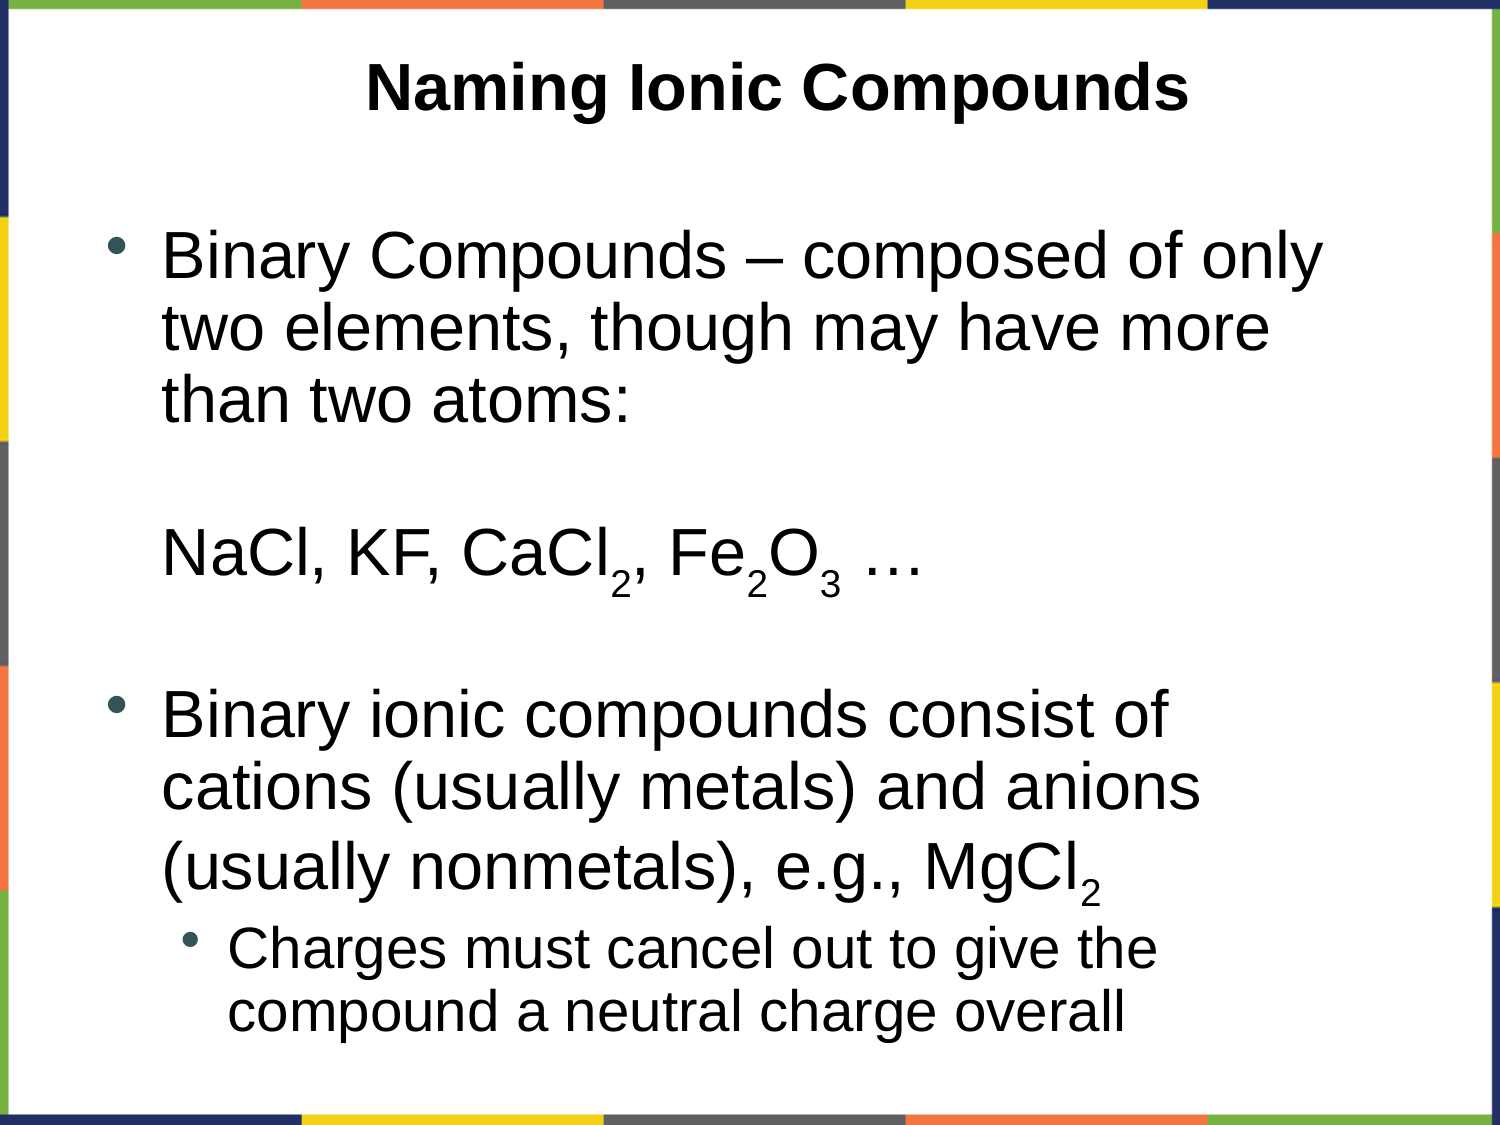

# Naming Ionic Compounds
Binary Compounds – composed of only two elements, though may have more than two atoms:
NaCl, KF, CaCl2, Fe2O3 …
Binary ionic compounds consist of cations (usually metals) and anions (usually nonmetals), e.g., MgCl2
Charges must cancel out to give the compound a neutral charge overall